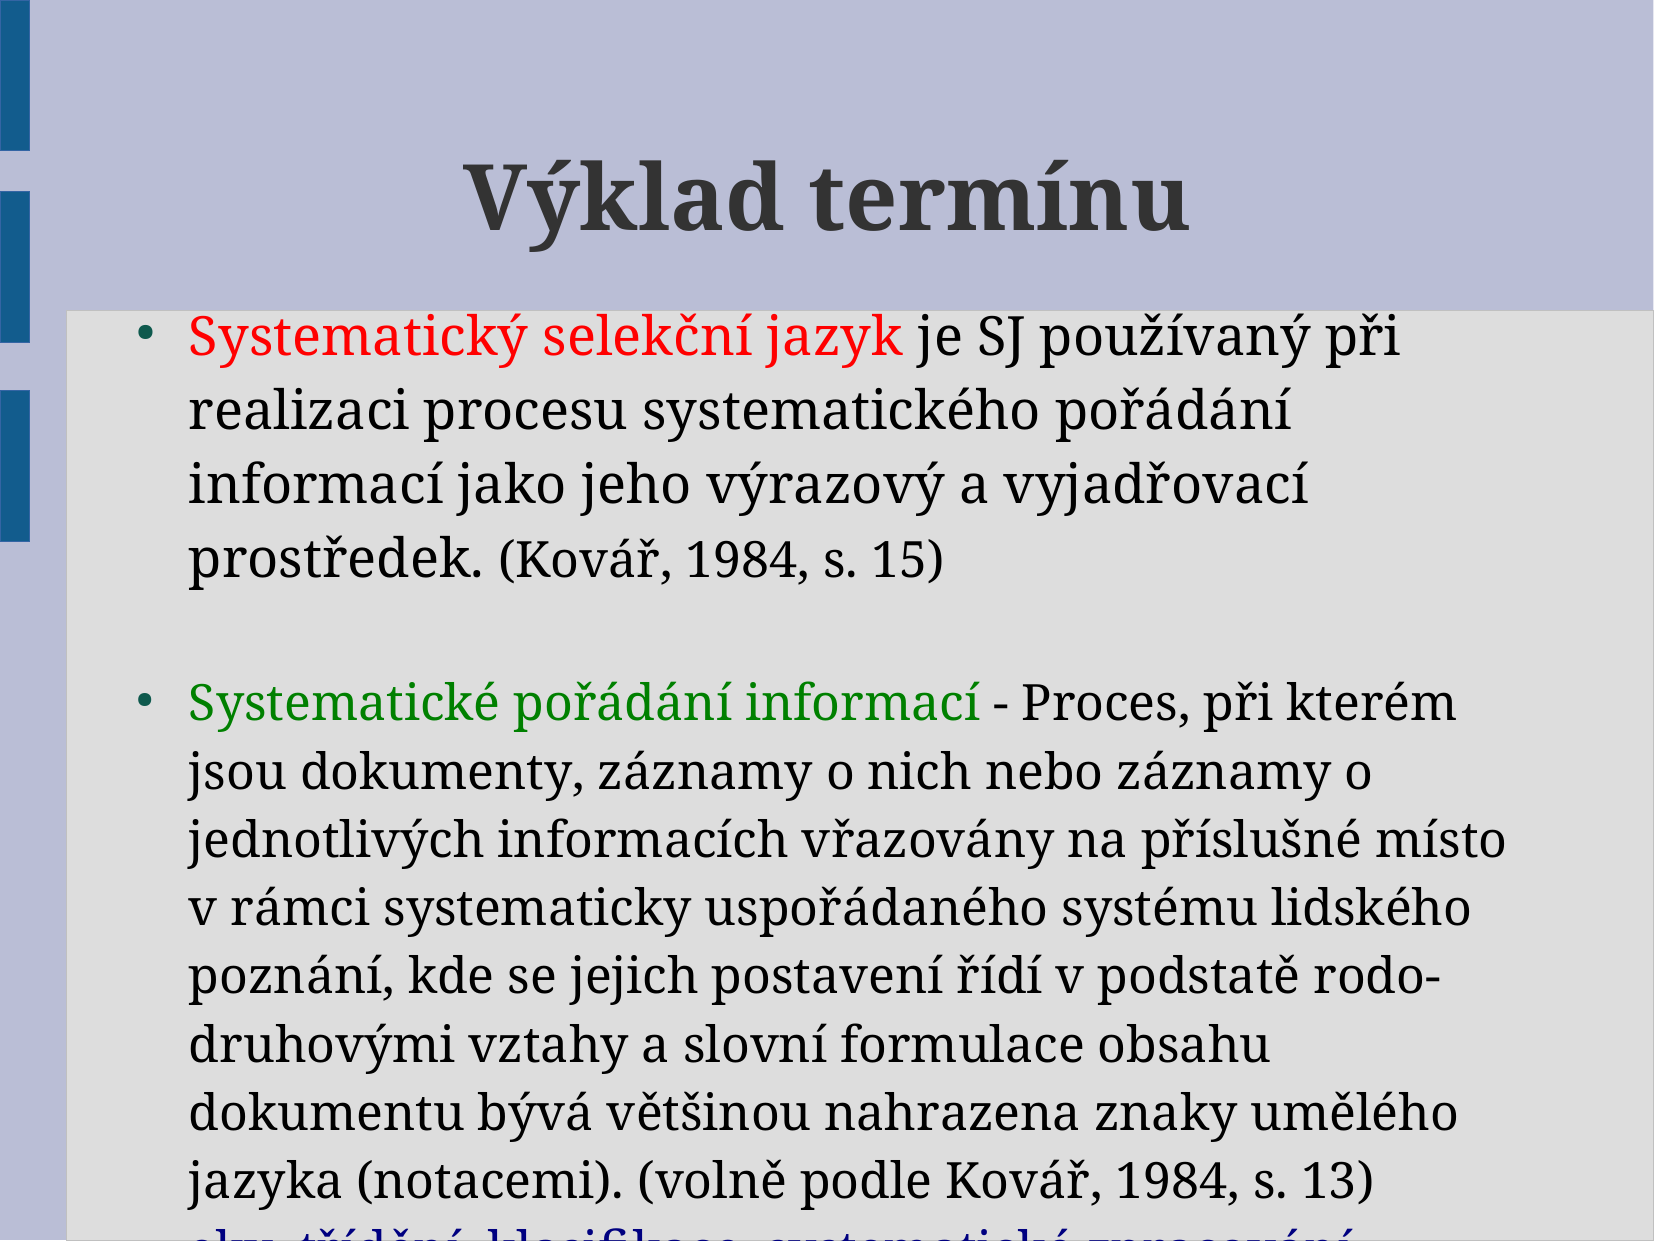

# Výklad termínu
Systematický selekční jazyk je SJ používaný při realizaci procesu systematického pořádání informací jako jeho výrazový a vyjadřovací prostředek. (Kovář, 1984, s. 15)
Systematické pořádání informací - Proces, při kterém jsou dokumenty, záznamy o nich nebo záznamy o jednotlivých informacích vřazovány na příslušné místo v rámci systematicky uspořádaného systému lidského poznání, kde se jejich postavení řídí v podstatě rodo-druhovými vztahy a slovní formulace obsahu dokumentu bývá většinou nahrazena znaky umělého jazyka (notacemi). (volně podle Kovář, 1984, s. 13)
ekv. třídění, klasifikace, systematické zpracování, systematická katalogizace
příklad MDT http://www.udcc.org/udcsummary/php/index.php?lang=cs&pr=Y